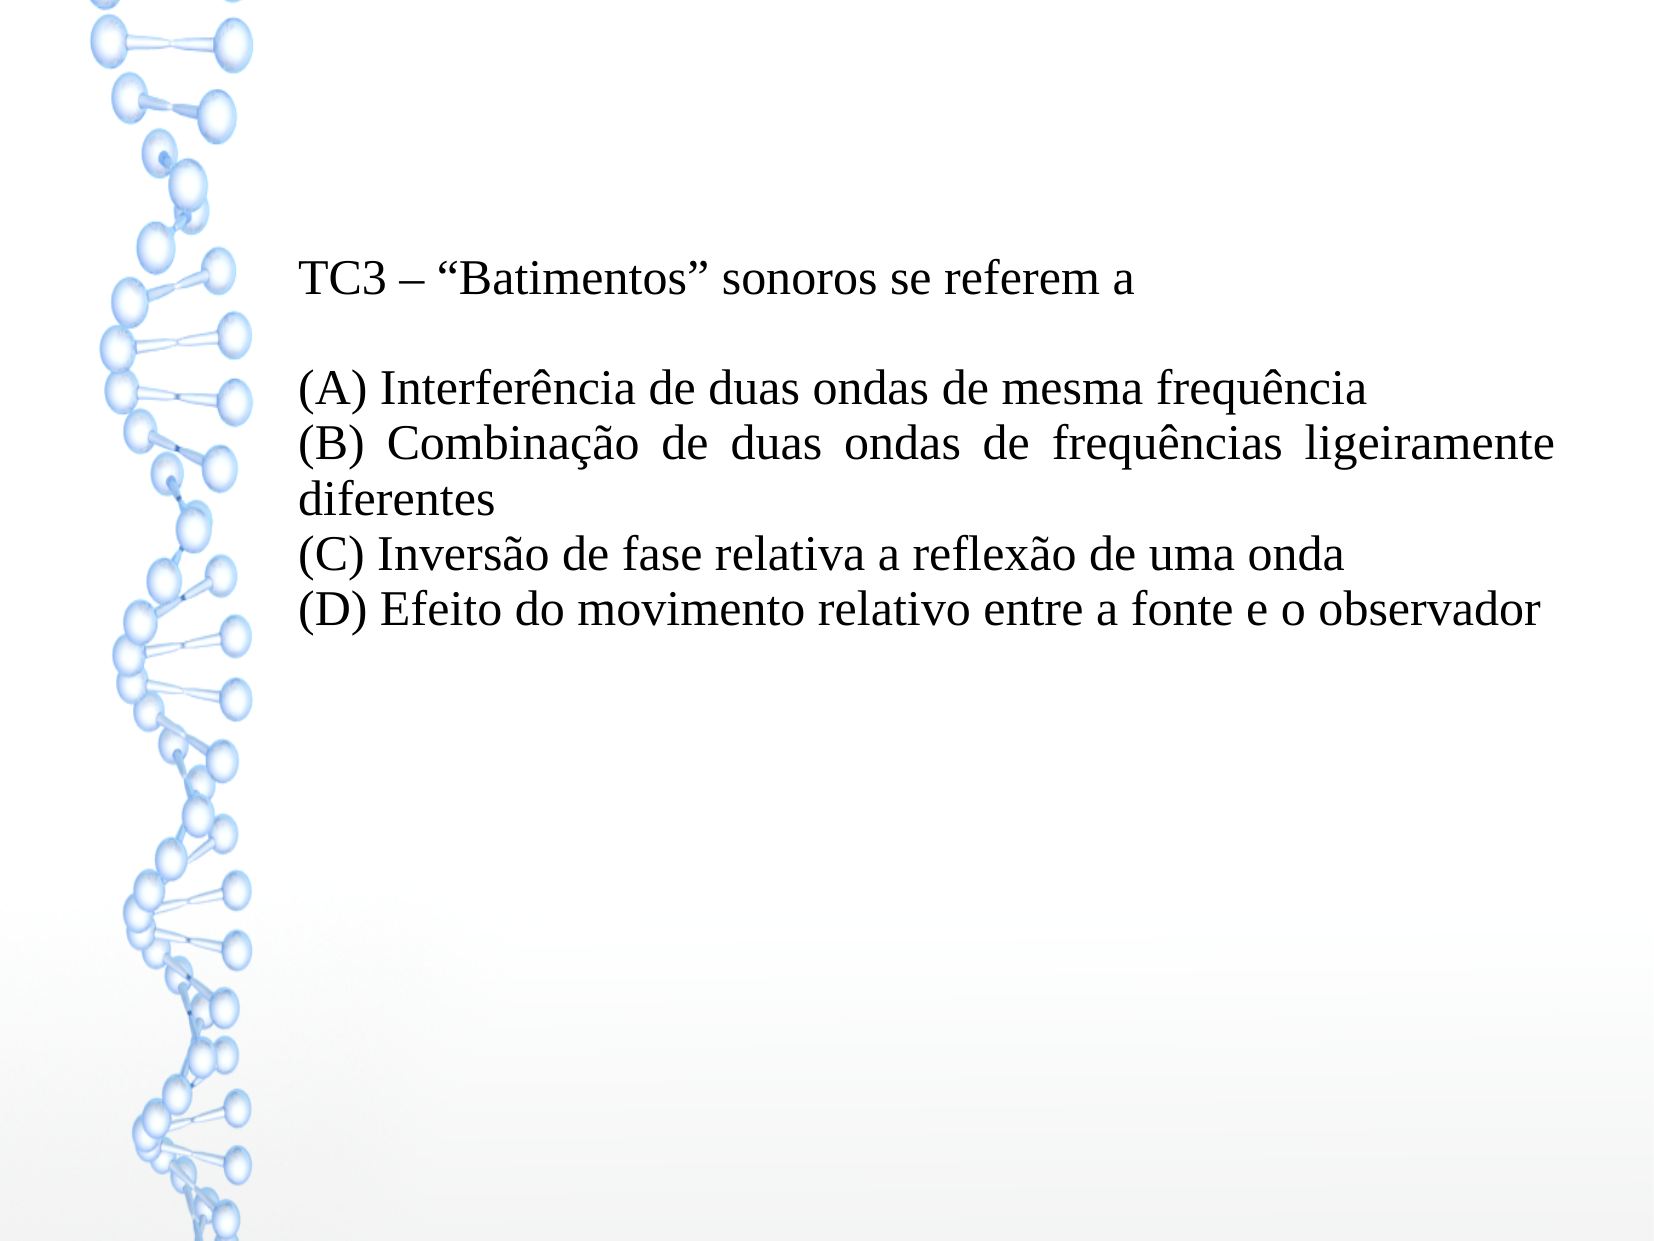

TC3 – “Batimentos” sonoros se referem a
(A) Interferência de duas ondas de mesma frequência
(B) Combinação de duas ondas de frequências ligeiramente diferentes
(C) Inversão de fase relativa a reflexão de uma onda
(D) Efeito do movimento relativo entre a fonte e o observador